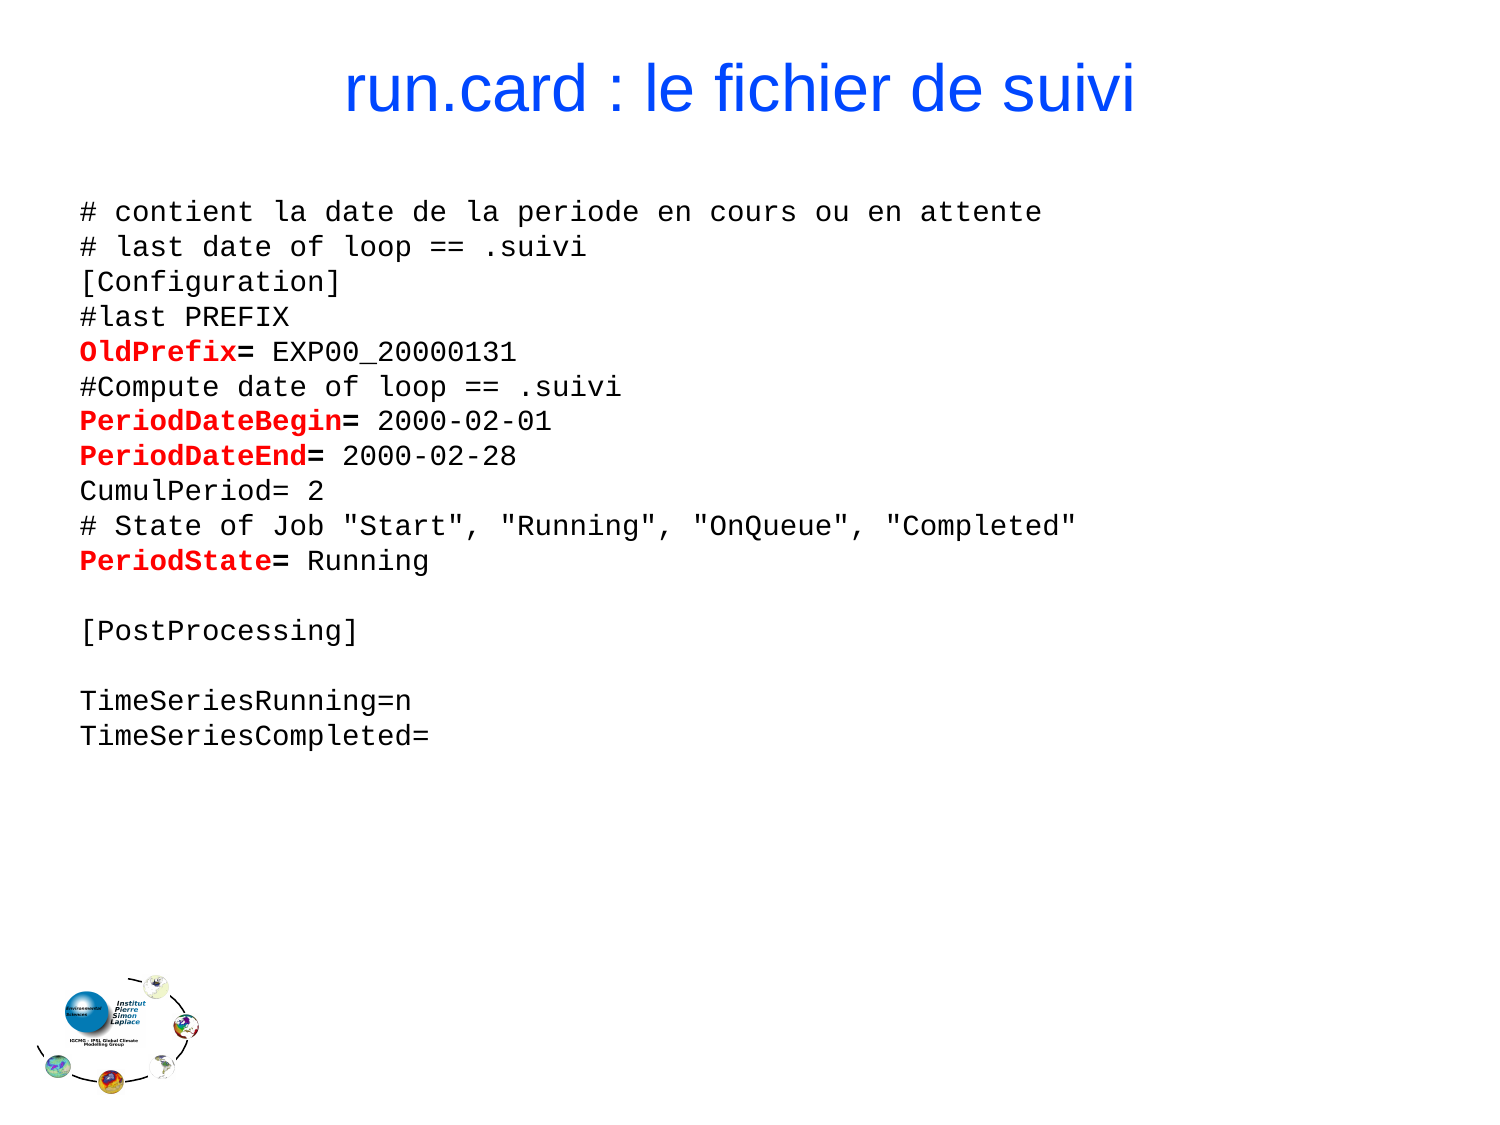

run.card : le fichier de suivi
# contient la date de la periode en cours ou en attente
# last date of loop == .suivi
[Configuration]
#last PREFIX
OldPrefix= EXP00_20000131
#Compute date of loop == .suivi
PeriodDateBegin= 2000-02-01
PeriodDateEnd= 2000-02-28
CumulPeriod= 2
# State of Job "Start", "Running", "OnQueue", "Completed"
PeriodState= Running
[PostProcessing]
TimeSeriesRunning=n
TimeSeriesCompleted=